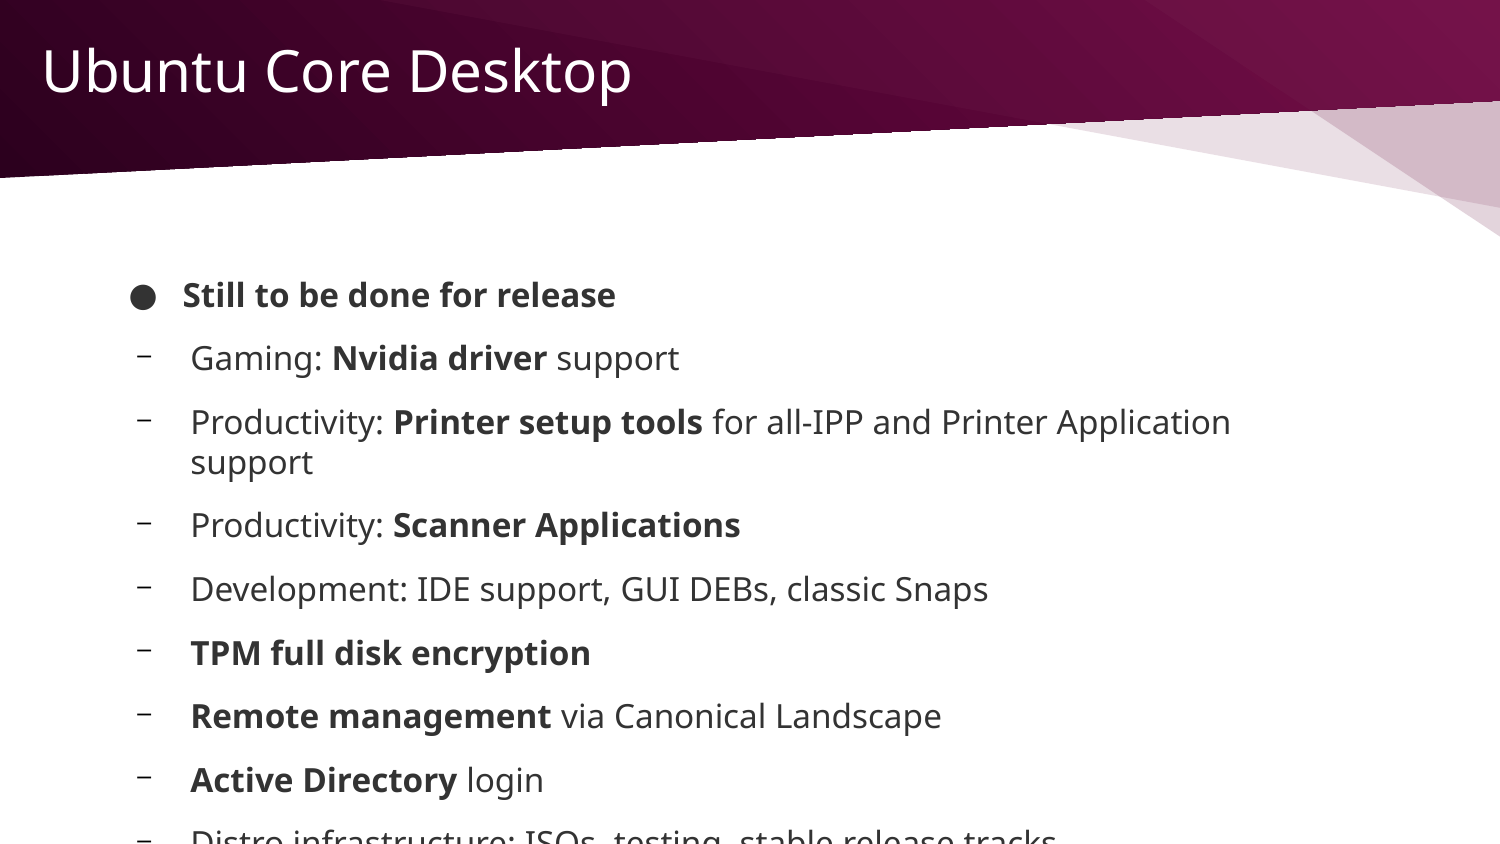

Ubuntu Core Desktop
# Still to be done for release
Gaming: Nvidia driver support
Productivity: Printer setup tools for all-IPP and Printer Application support
Productivity: Scanner Applications
Development: IDE support, GUI DEBs, classic Snaps
TPM full disk encryption
Remote management via Canonical Landscape
Active Directory login
Distro infrastructure: ISOs, testing, stable release tracks, documentation